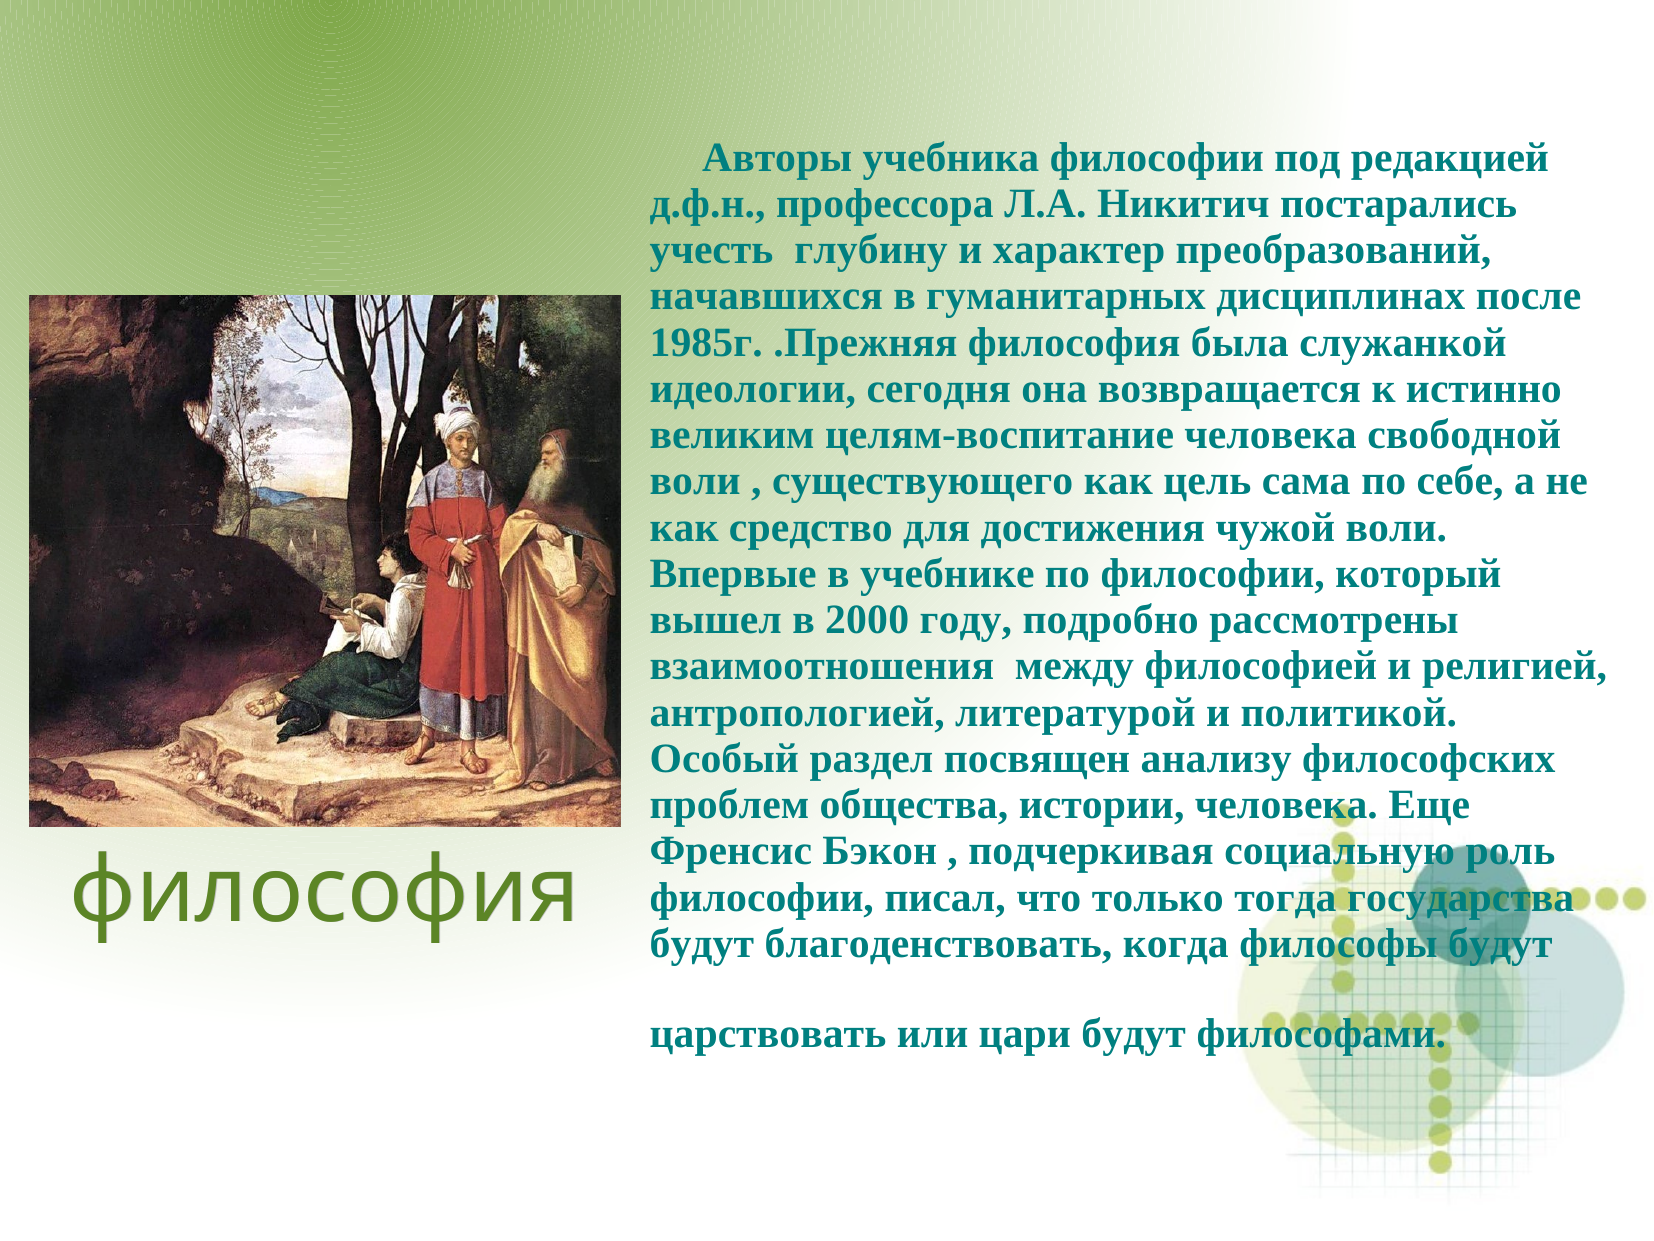

# Авторы учебника философии под редакцией д.ф.н., профессора Л.А. Никитич постарались учесть глубину и характер преобразований, начавшихся в гуманитарных дисциплинах после 1985г. .Прежняя философия была служанкой идеологии, сегодня она возвращается к истинно великим целям-воспитание человека свободной воли , существующего как цель сама по себе, а не как средство для достижения чужой воли. Впервые в учебнике по философии, который вышел в 2000 году, подробно рассмотрены взаимоотношения между философией и религией, антропологией, литературой и политикой.
Особый раздел посвящен анализу философских проблем общества, истории, человека. Еще Френсис Бэкон , подчеркивая социальную роль философии, писал, что только тогда государства будут благоденствовать, когда философы будут царствовать или цари будут философами.
философия